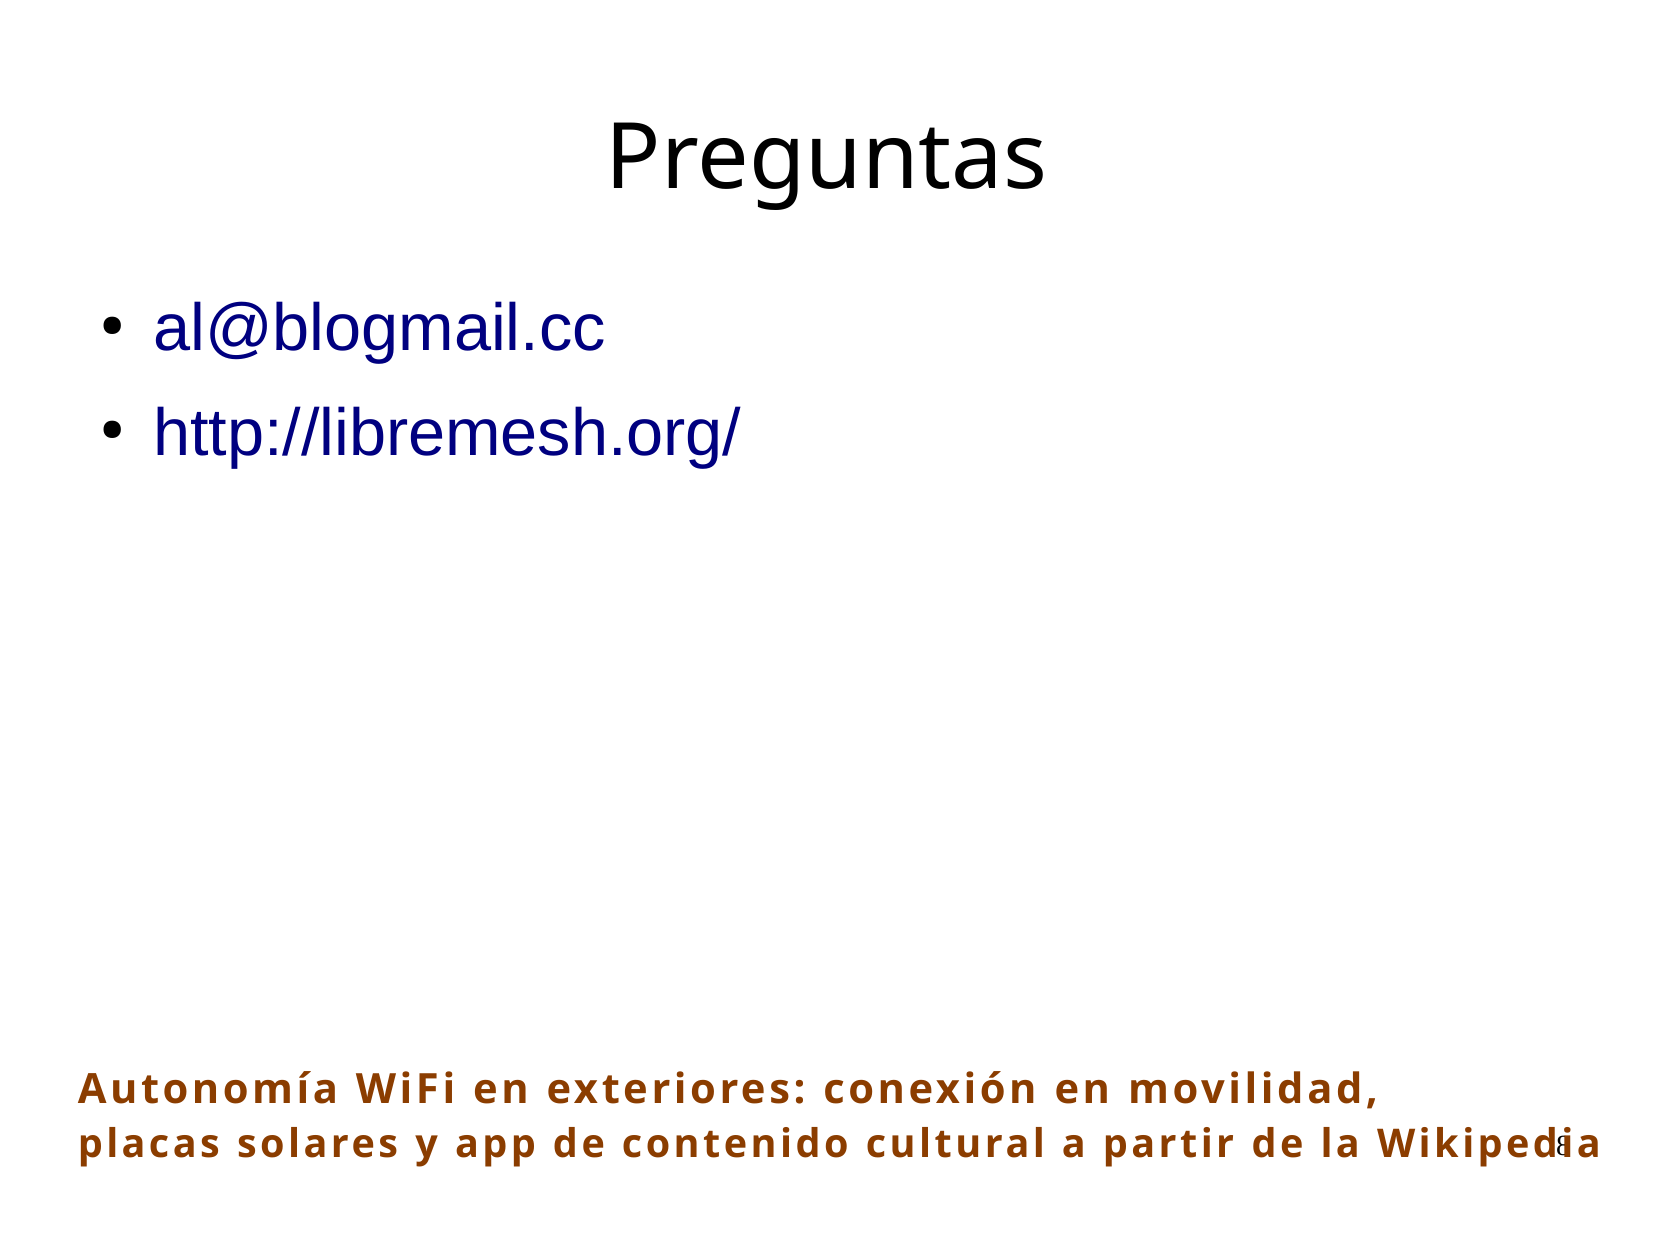

# Preguntas
al@blogmail.cc
http://libremesh.org/
Autonomía WiFi en exteriores: conexión en movilidad,
placas solares y app de contenido cultural a partir de la Wikipedia
8